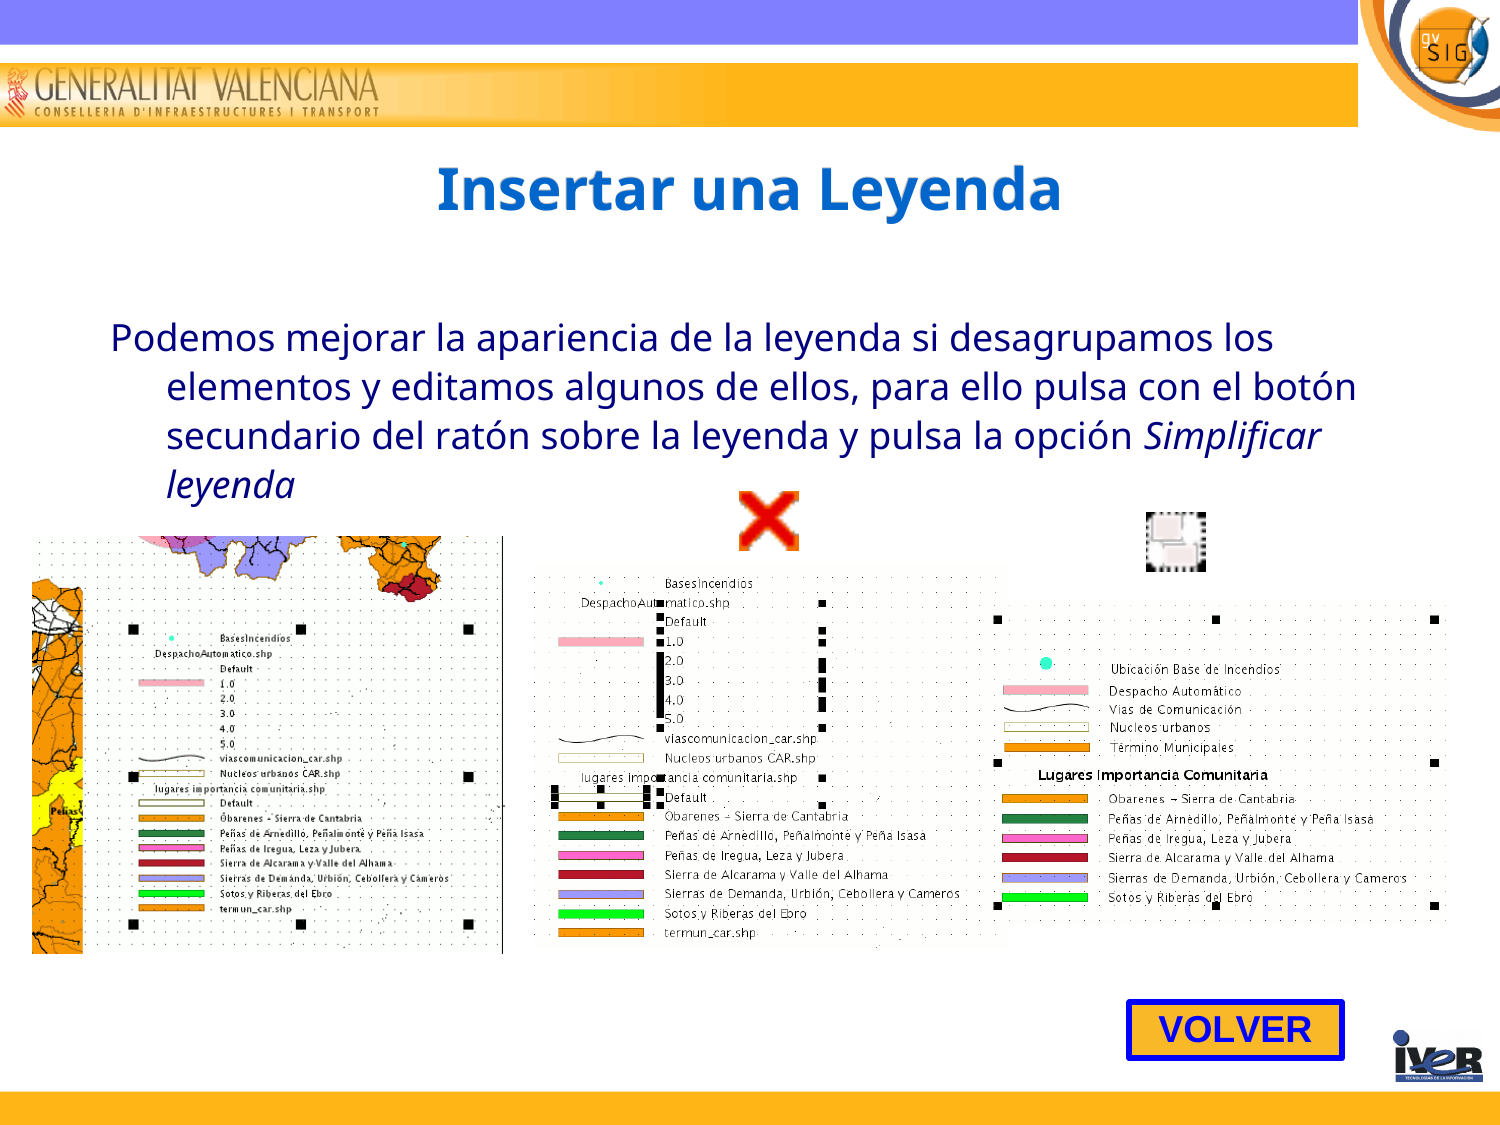

# Insertar una Leyenda
Podemos mejorar la apariencia de la leyenda si desagrupamos los elementos y editamos algunos de ellos, para ello pulsa con el botón secundario del ratón sobre la leyenda y pulsa la opción Simplificar leyenda
VOLVER